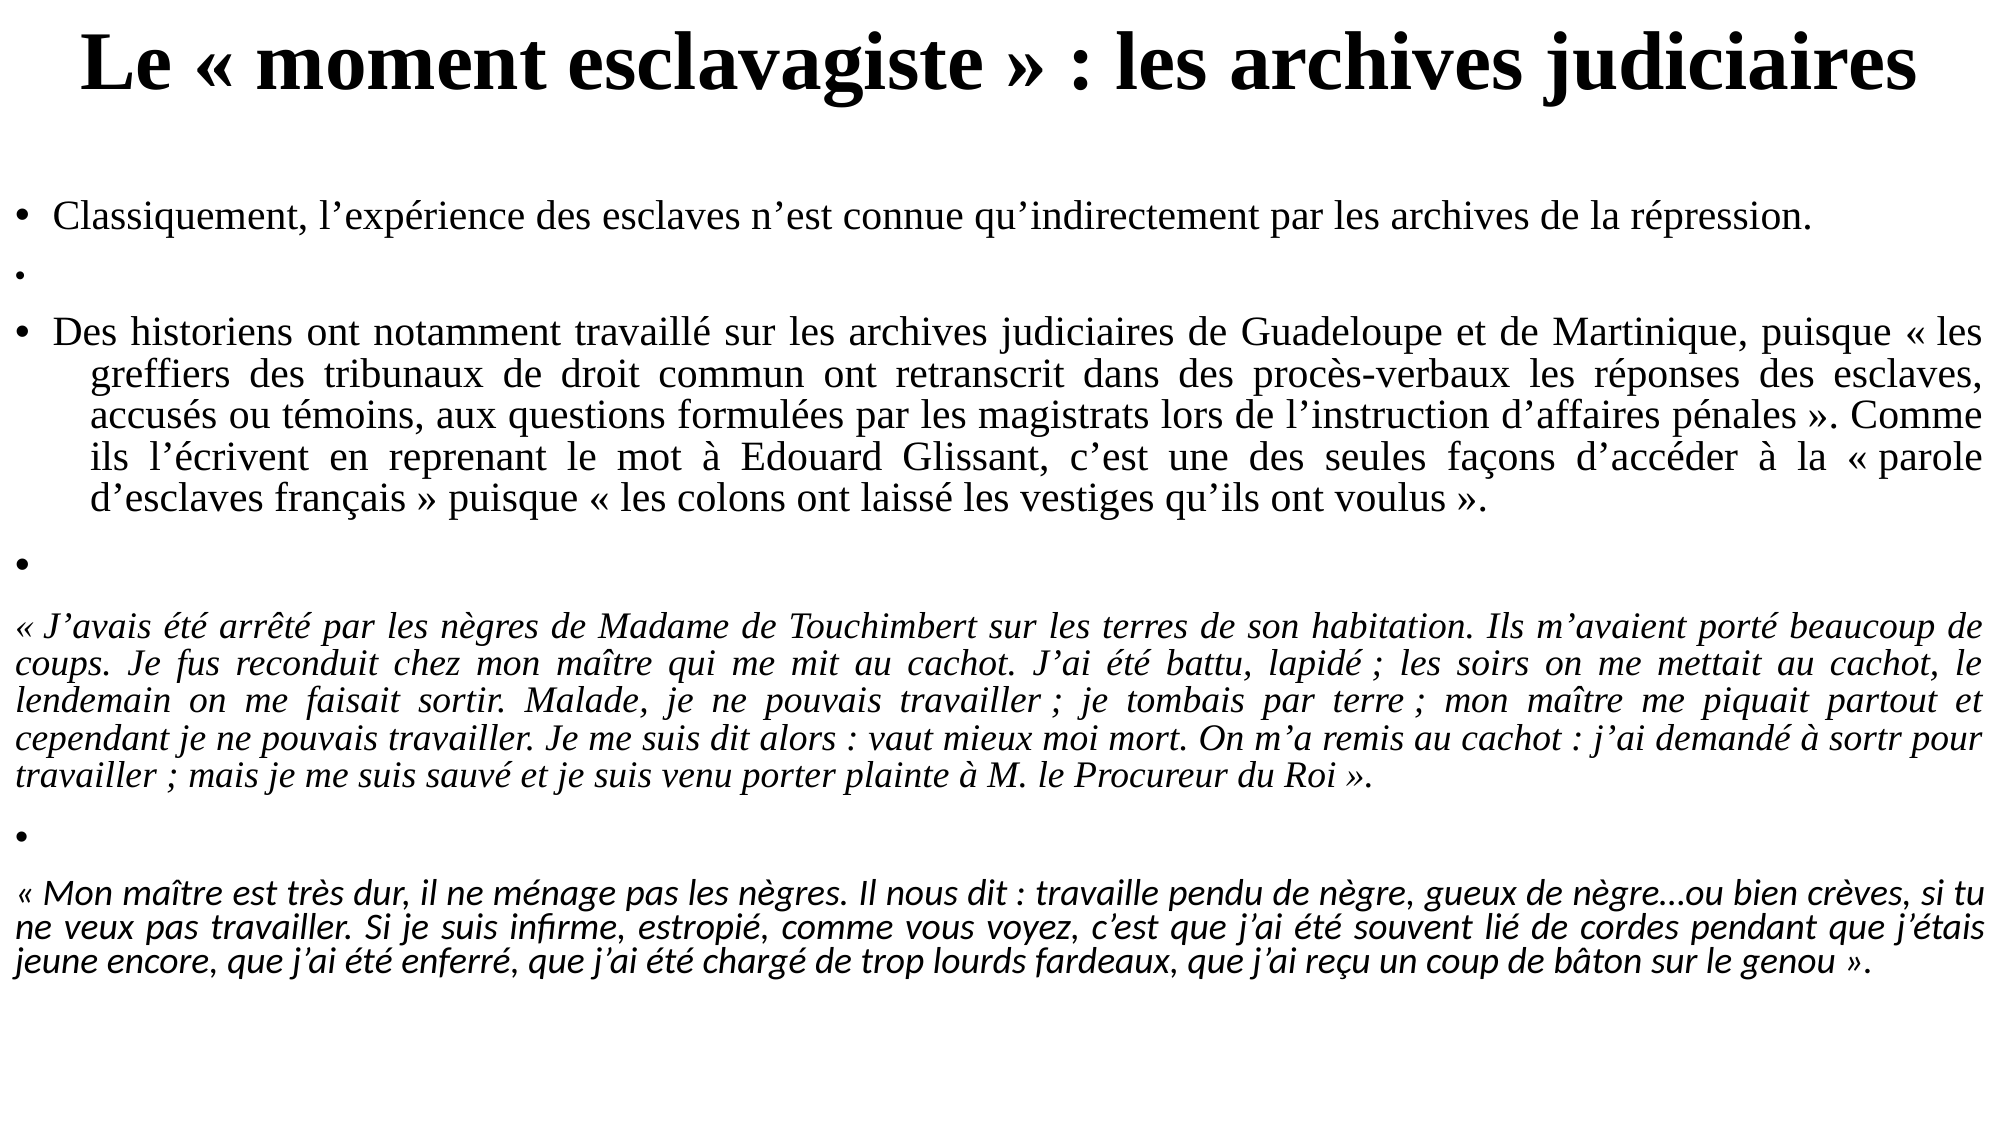

# Le « moment esclavagiste » : les archives judiciaires
Classiquement, l’expérience des esclaves n’est connue qu’indirectement par les archives de la répression.
Des historiens ont notamment travaillé sur les archives judiciaires de Guadeloupe et de Martinique, puisque « les greffiers des tribunaux de droit commun ont retranscrit dans des procès-verbaux les réponses des esclaves, accusés ou témoins, aux questions formulées par les magistrats lors de l’instruction d’affaires pénales ». Comme ils l’écrivent en reprenant le mot à Edouard Glissant, c’est une des seules façons d’accéder à la « parole d’esclaves français » puisque « les colons ont laissé les vestiges qu’ils ont voulus ».
« J’avais été arrêté par les nègres de Madame de Touchimbert sur les terres de son habitation. Ils m’avaient porté beaucoup de coups. Je fus reconduit chez mon maître qui me mit au cachot. J’ai été battu, lapidé ; les soirs on me mettait au cachot, le lendemain on me faisait sortir. Malade, je ne pouvais travailler ; je tombais par terre ; mon maître me piquait partout et cependant je ne pouvais travailler. Je me suis dit alors : vaut mieux moi mort. On m’a remis au cachot : j’ai demandé à sortr pour travailler ; mais je me suis sauvé et je suis venu porter plainte à M. le Procureur du Roi ».
« Mon maître est très dur, il ne ménage pas les nègres. Il nous dit : travaille pendu de nègre, gueux de nègre…ou bien crèves, si tu ne veux pas travailler. Si je suis infirme, estropié, comme vous voyez, c’est que j’ai été souvent lié de cordes pendant que j’étais jeune encore, que j’ai été enferré, que j’ai été chargé de trop lourds fardeaux, que j’ai reçu un coup de bâton sur le genou ».